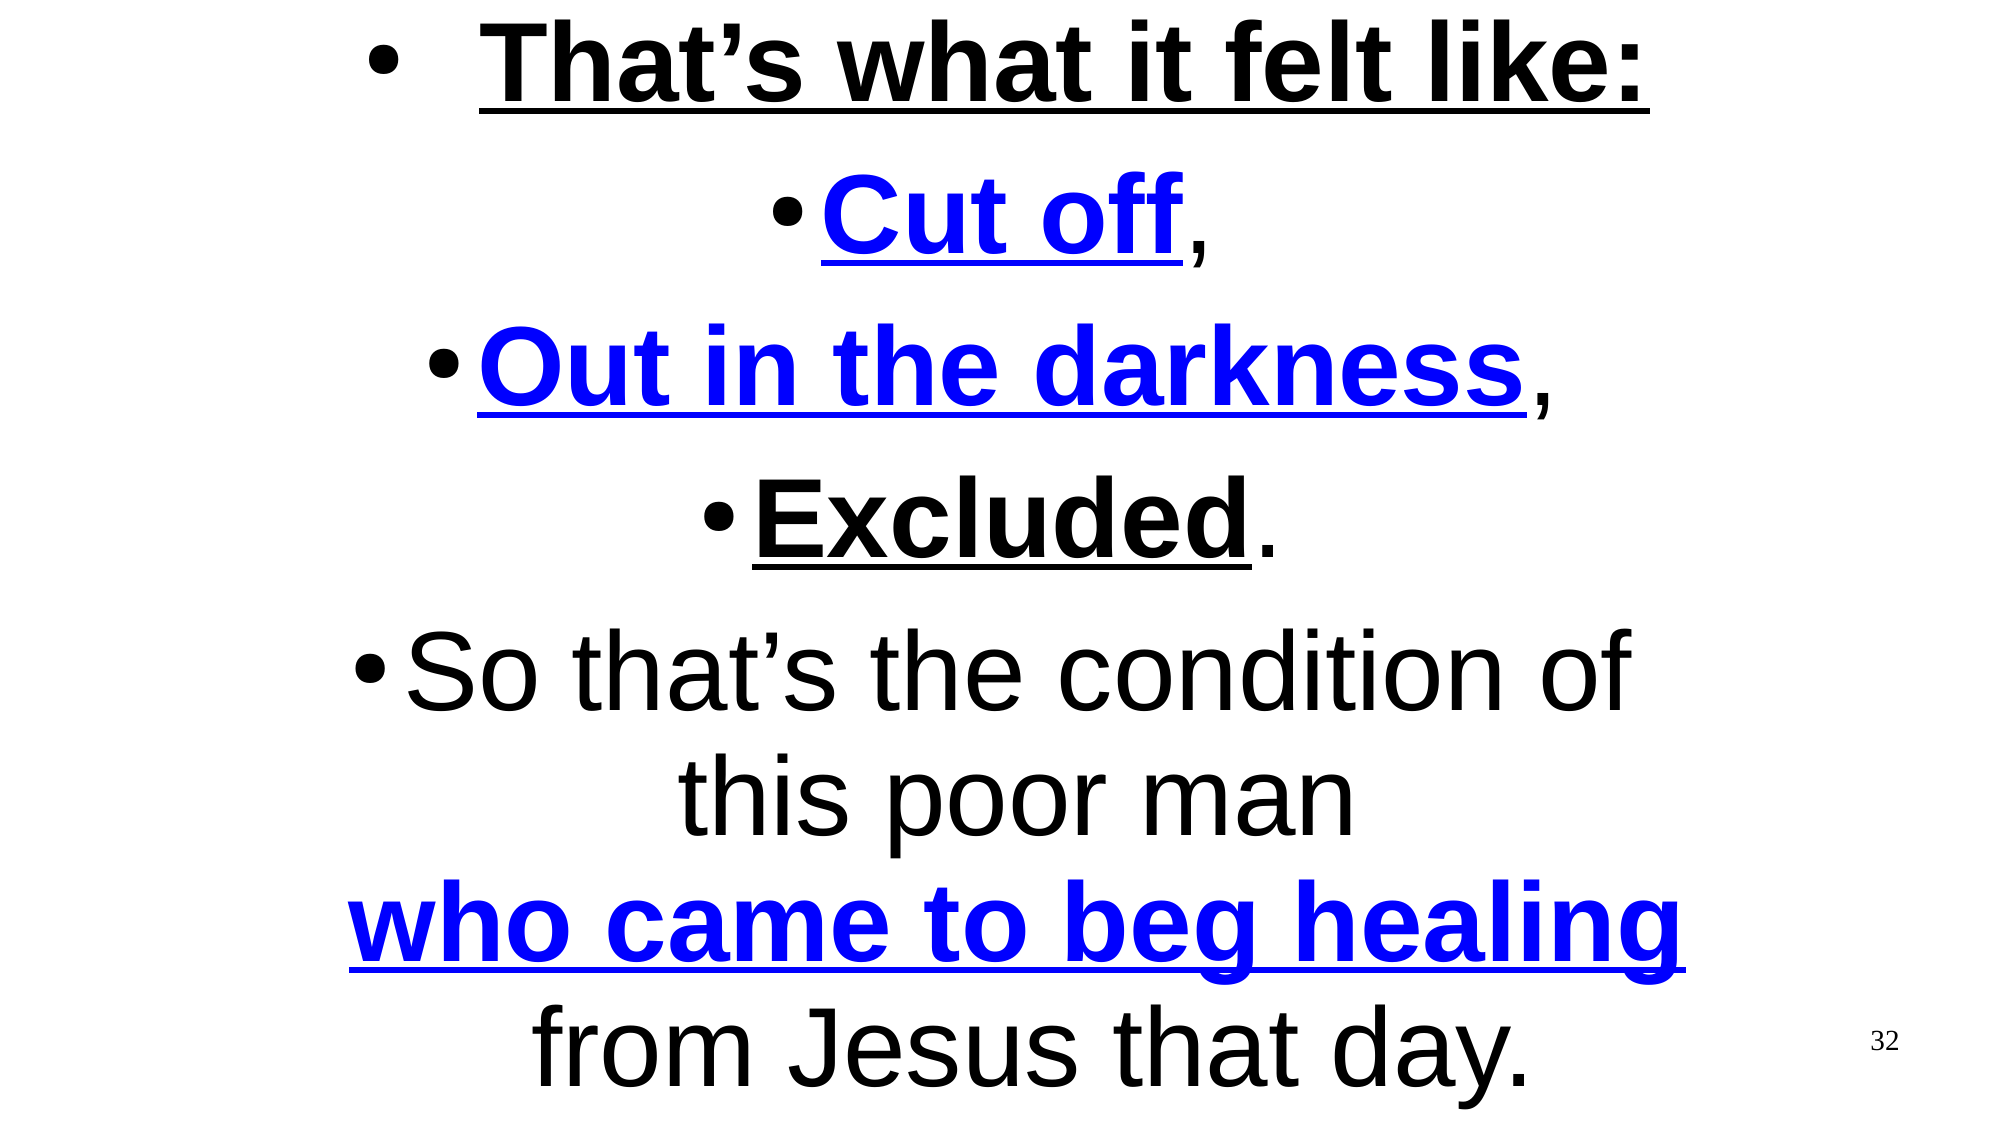

# That’s what it felt like:
Cut off,
Out in the darkness,
Excluded.
So that’s the condition of
this poor man
who came to beg healing
from Jesus that day.
32